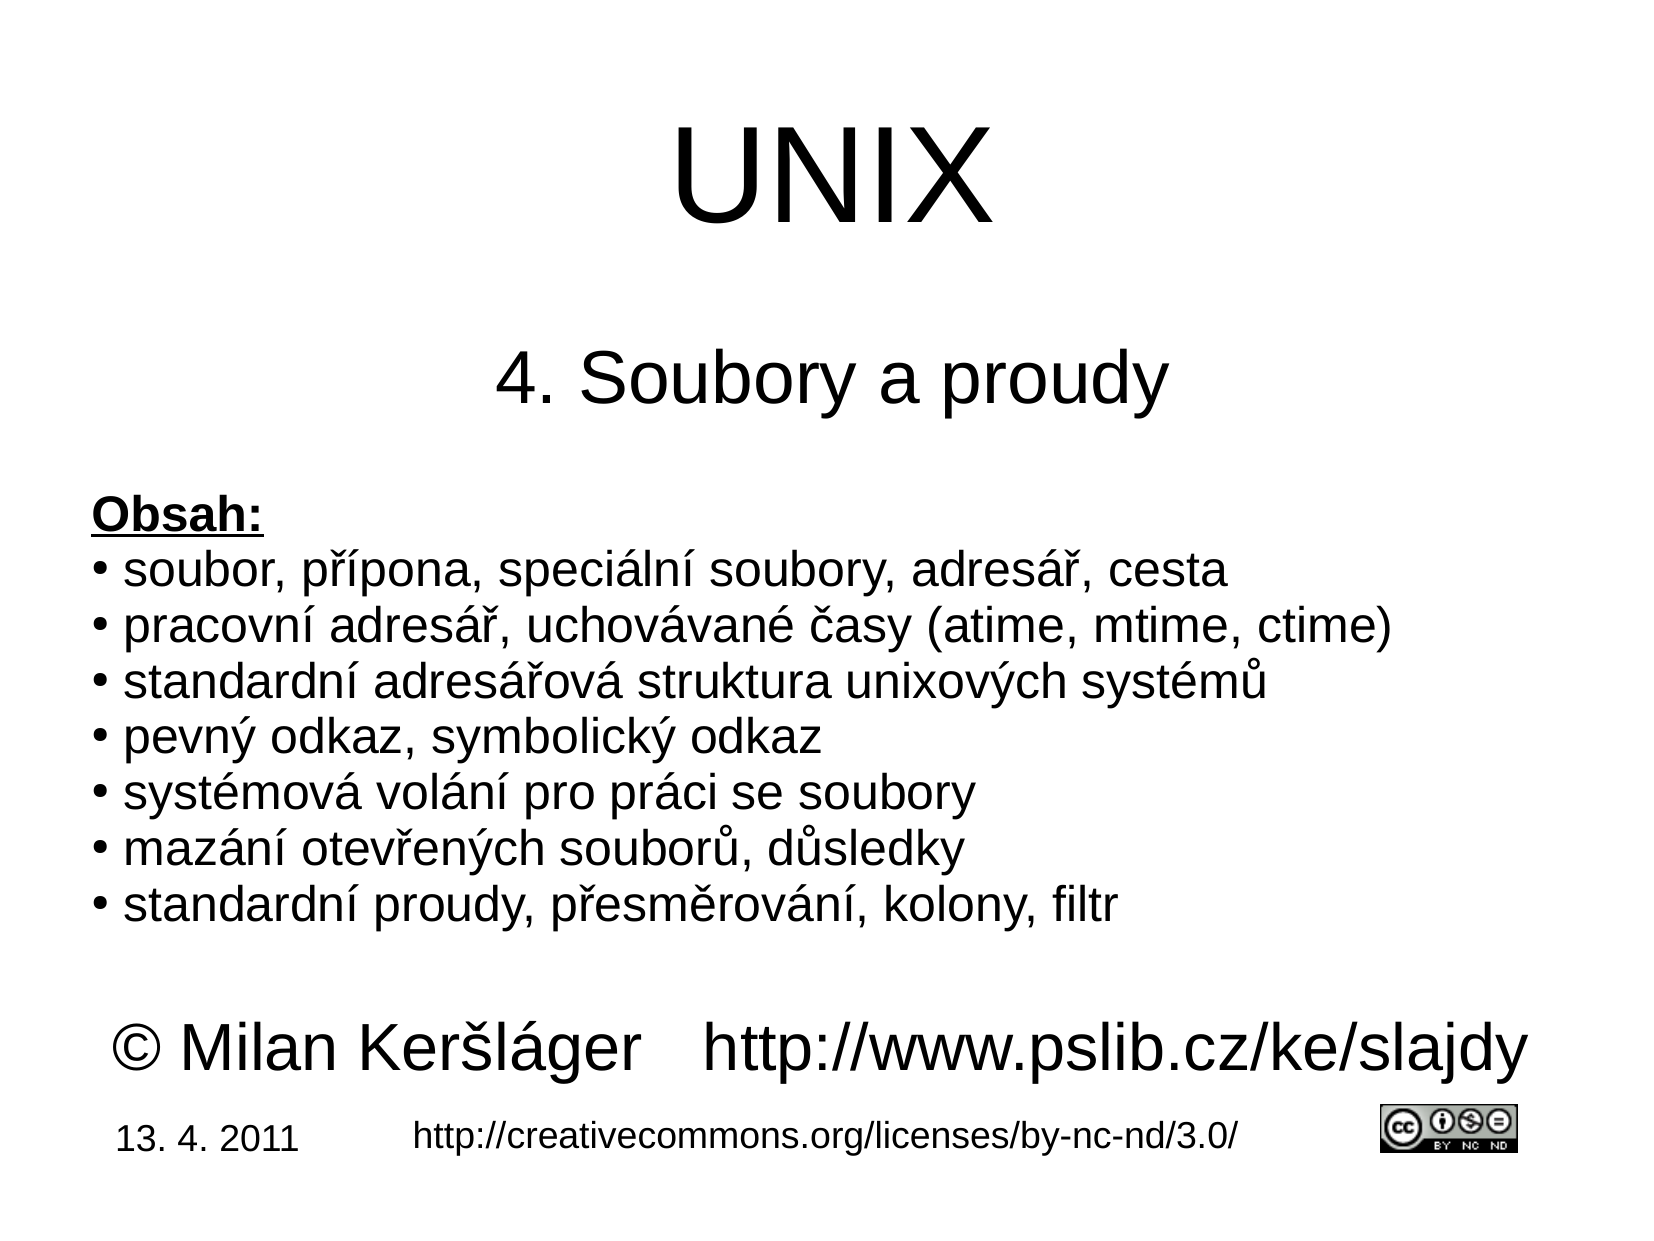

# UNIX 4. Soubory a proudy
Obsah:
 soubor, přípona, speciální soubory, adresář, cesta
 pracovní adresář, uchovávané časy (atime, mtime, ctime)
 standardní adresářová struktura unixových systémů
 pevný odkaz, symbolický odkaz
 systémová volání pro práci se soubory
 mazání otevřených souborů, důsledky
 standardní proudy, přesměrování, kolony, filtr
© Milan Keršláger	http://www.pslib.cz/ke/slajdy
http://creativecommons.org/licenses/by-nc-nd/3.0/
13. 4. 2011